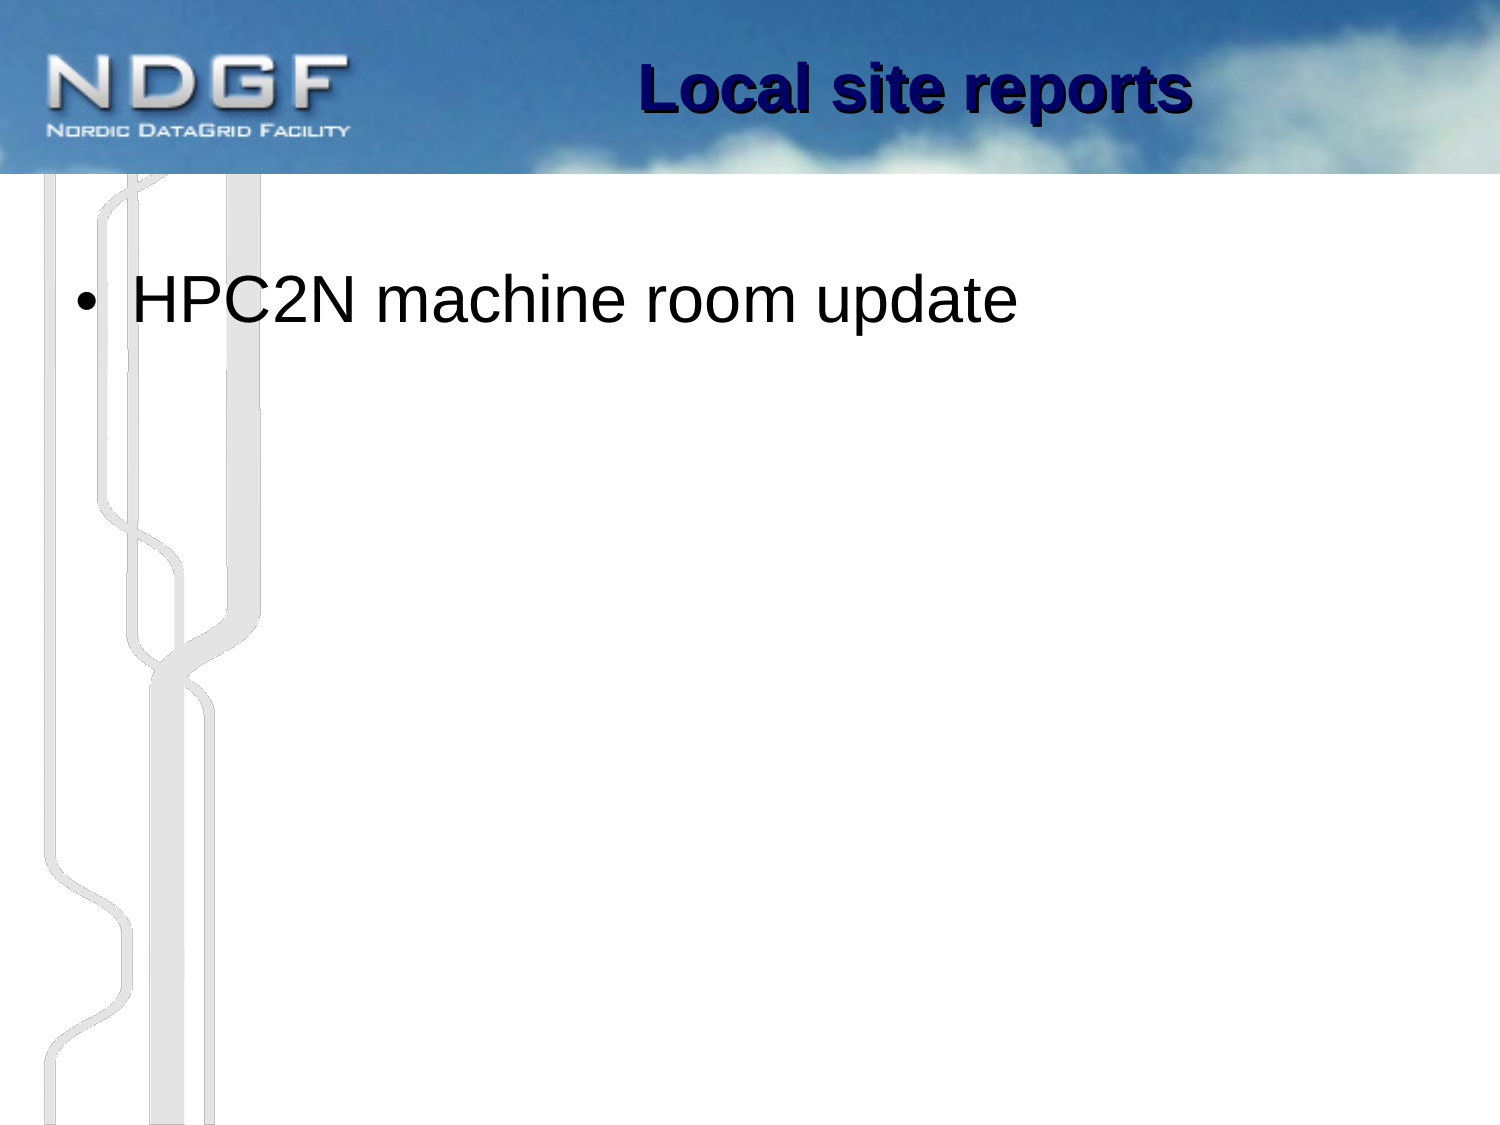

# Local site reports
HPC2N machine room update